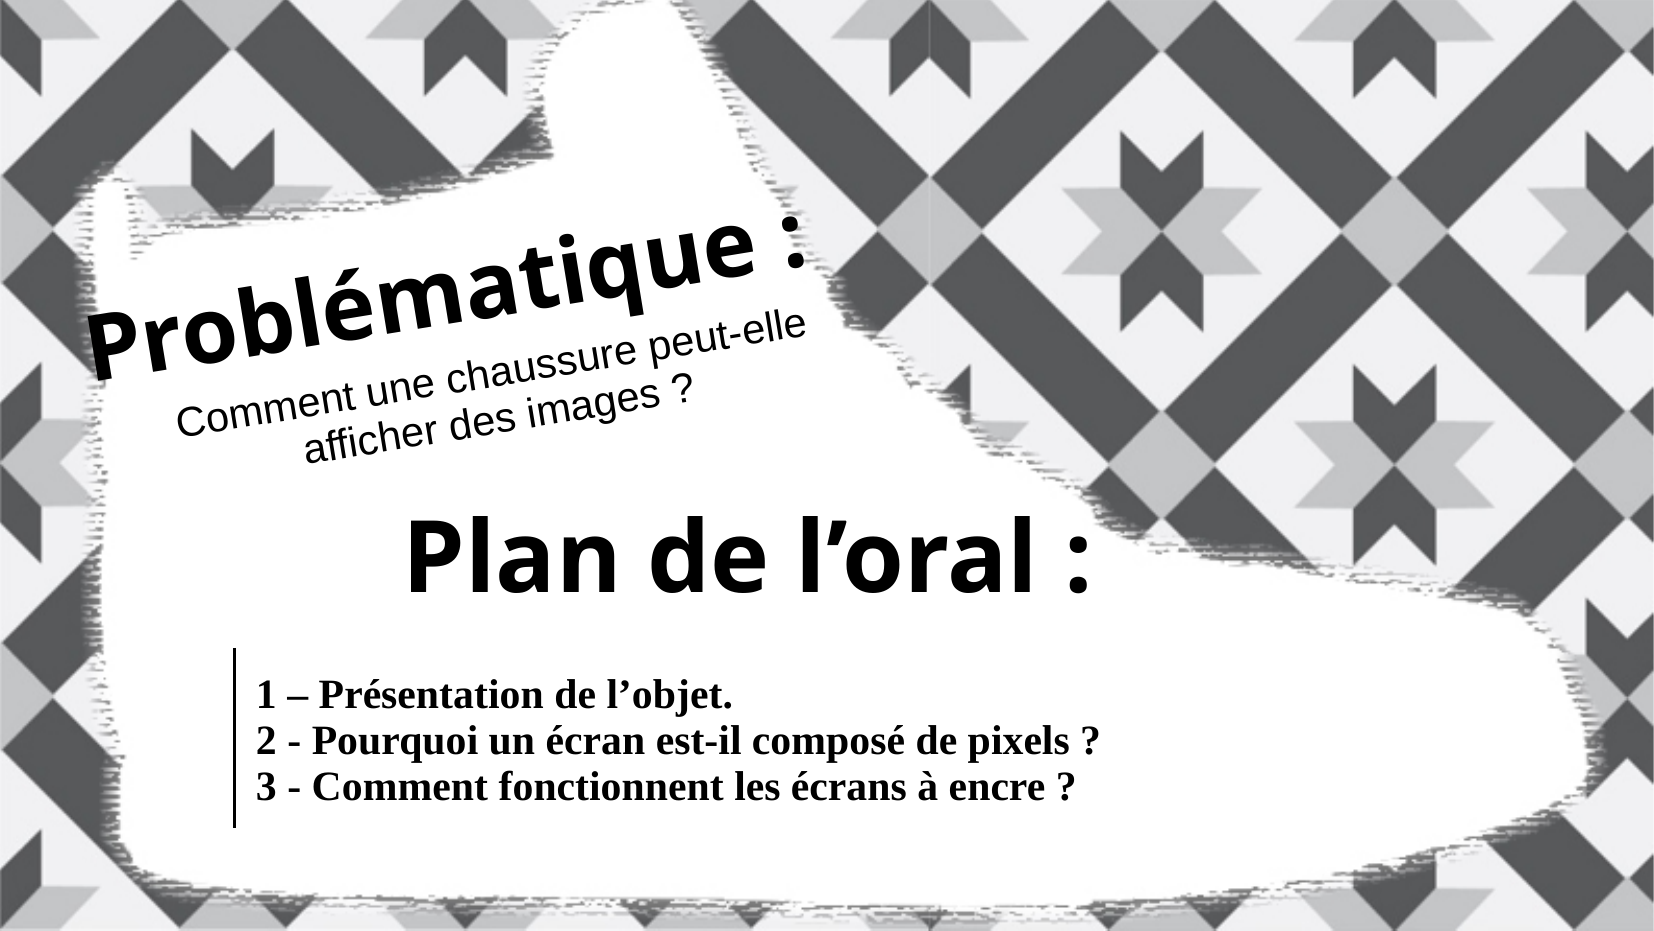

# Problématique :
Comment une chaussure peut-elle afficher des images ?
Plan de l’oral :
1 – Présentation de l’objet.
2 - Pourquoi un écran est-il composé de pixels ?
3 - Comment fonctionnent les écrans à encre ?